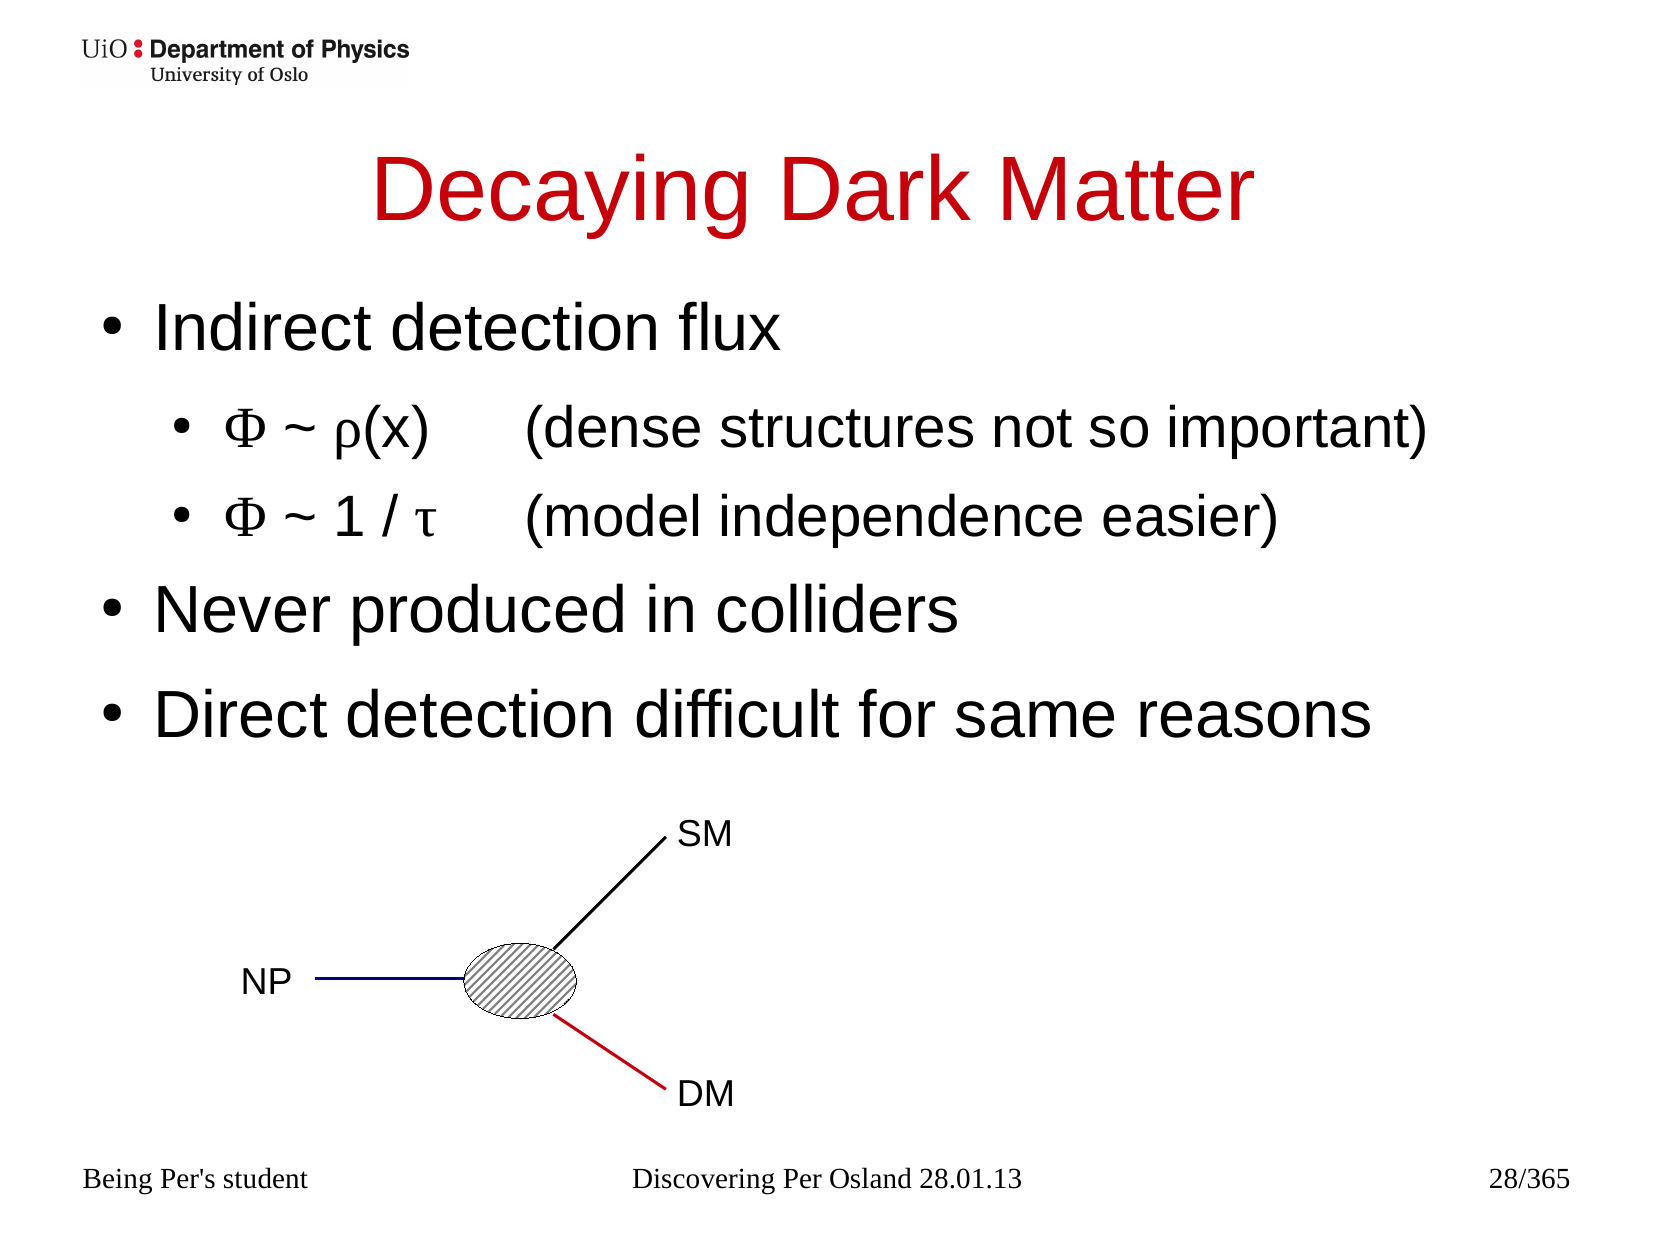

# Decaying Dark Matter
Indirect detection flux
Φ ~ ρ(x) 		(dense structures not so important)
Φ ~ 1 / τ		(model independence easier)
Never produced in colliders
Direct detection difficult for same reasons
SM
NP
DM
Being Per's student
Discovering Per Osland 28.01.13
28